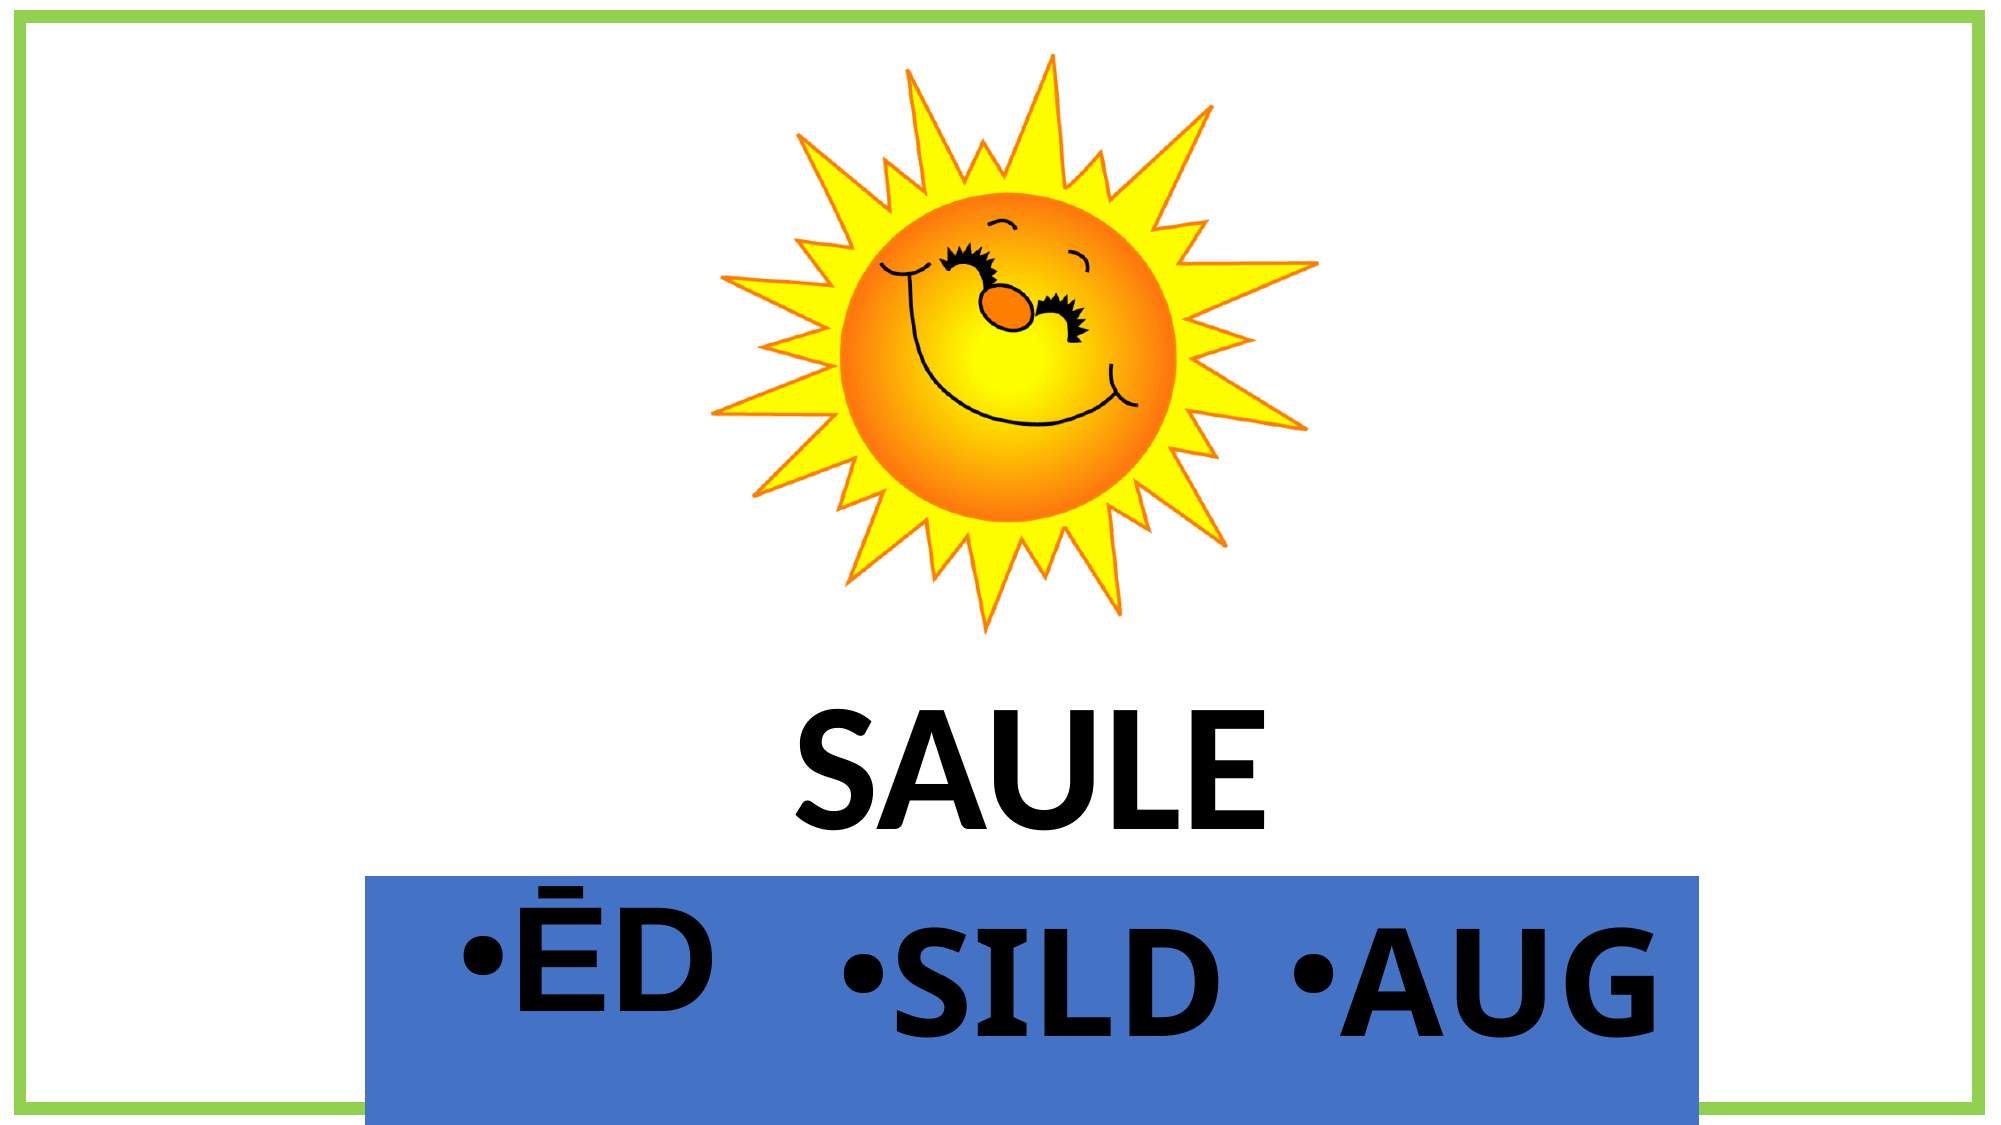

SAULE
| ĒD | SILDA | AUG |
| --- | --- | --- |